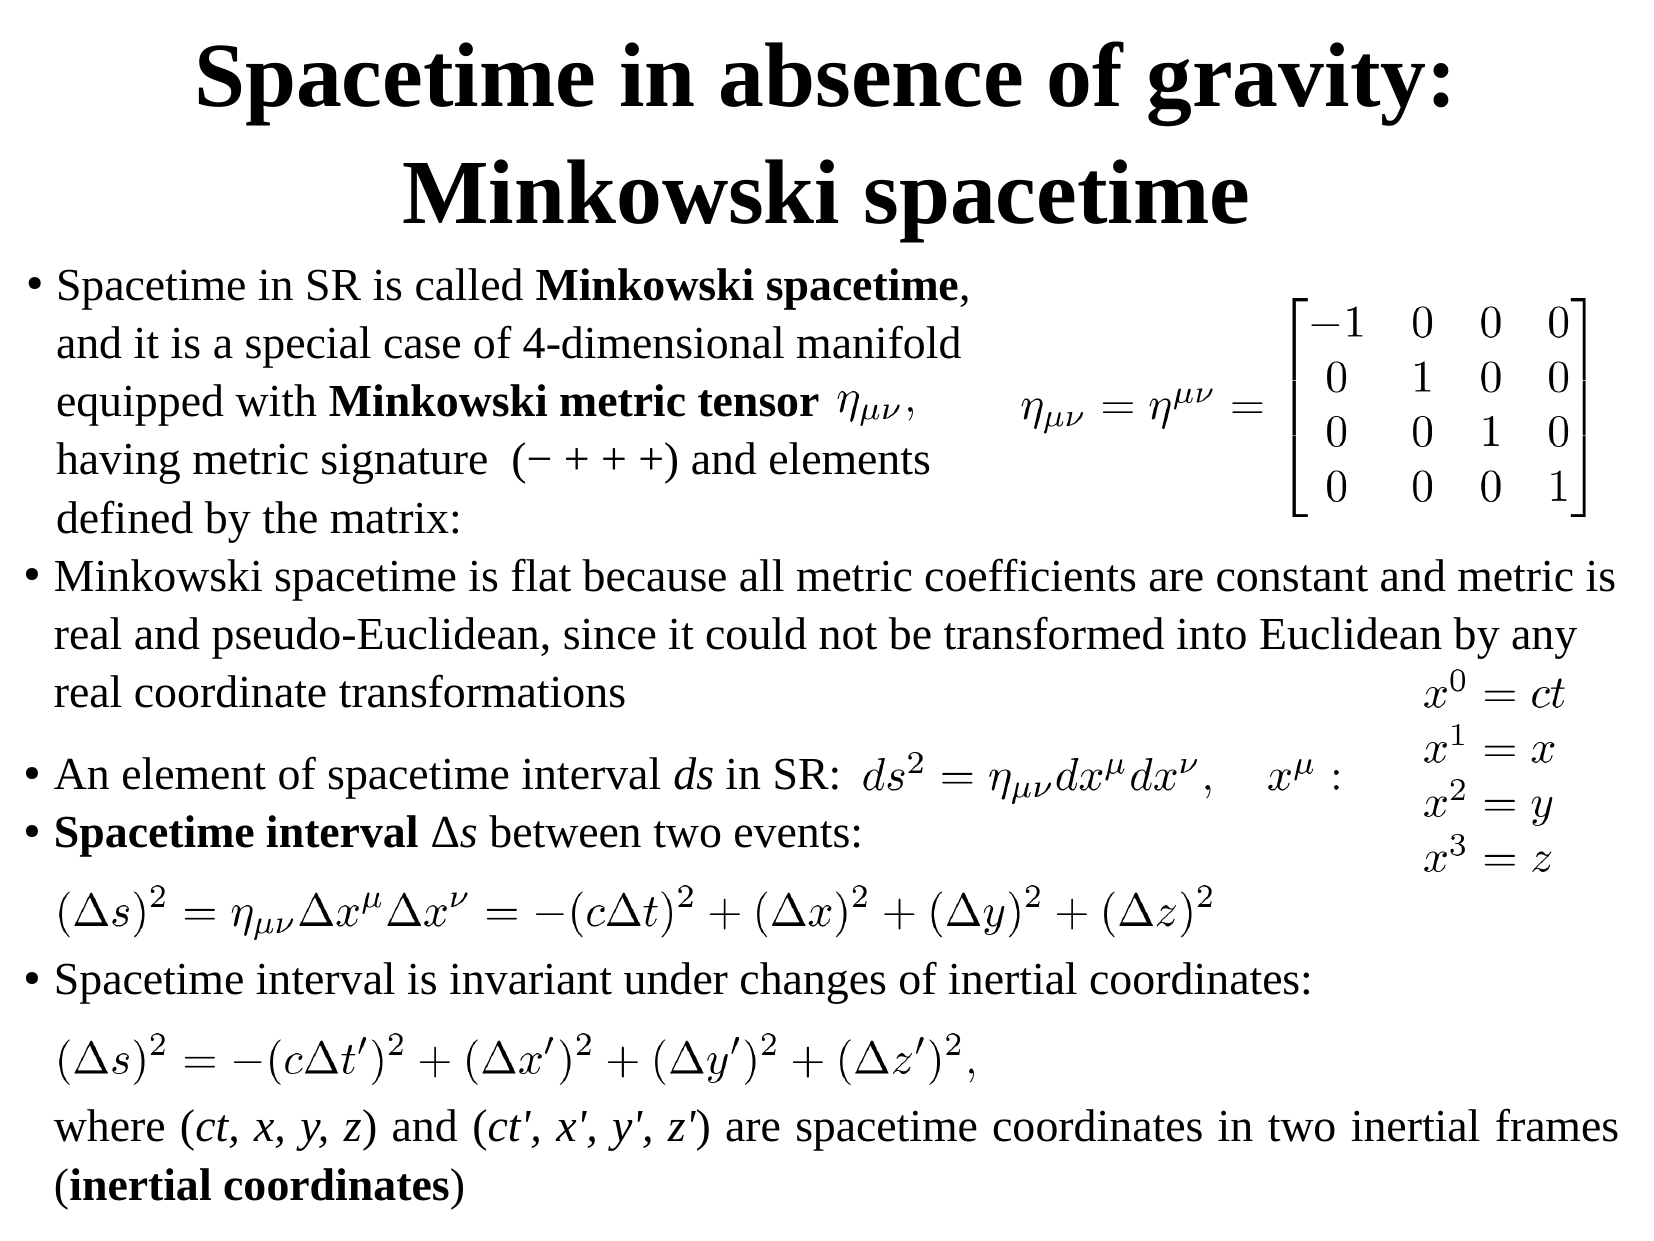

# Spacetime in absence of gravity: Minkowski spacetime
Spacetime in SR is called Minkowski spacetime, and it is a special case of 4-dimensional manifold equipped with Minkowski metric tensor having metric signature (− + + +) and elements defined by the matrix:
Minkowski spacetime is flat because all metric coefficients are constant and metric is real and pseudo-Euclidean, since it could not be transformed into Euclidean by any real coordinate transformations
An element of spacetime interval ds in SR:
Spacetime interval Δs between two events:
Spacetime interval is invariant under changes of inertial coordinates:
where (ct, x, y, z) and (ct', x', y', z') are spacetime coordinates in two inertial frames (inertial coordinates)